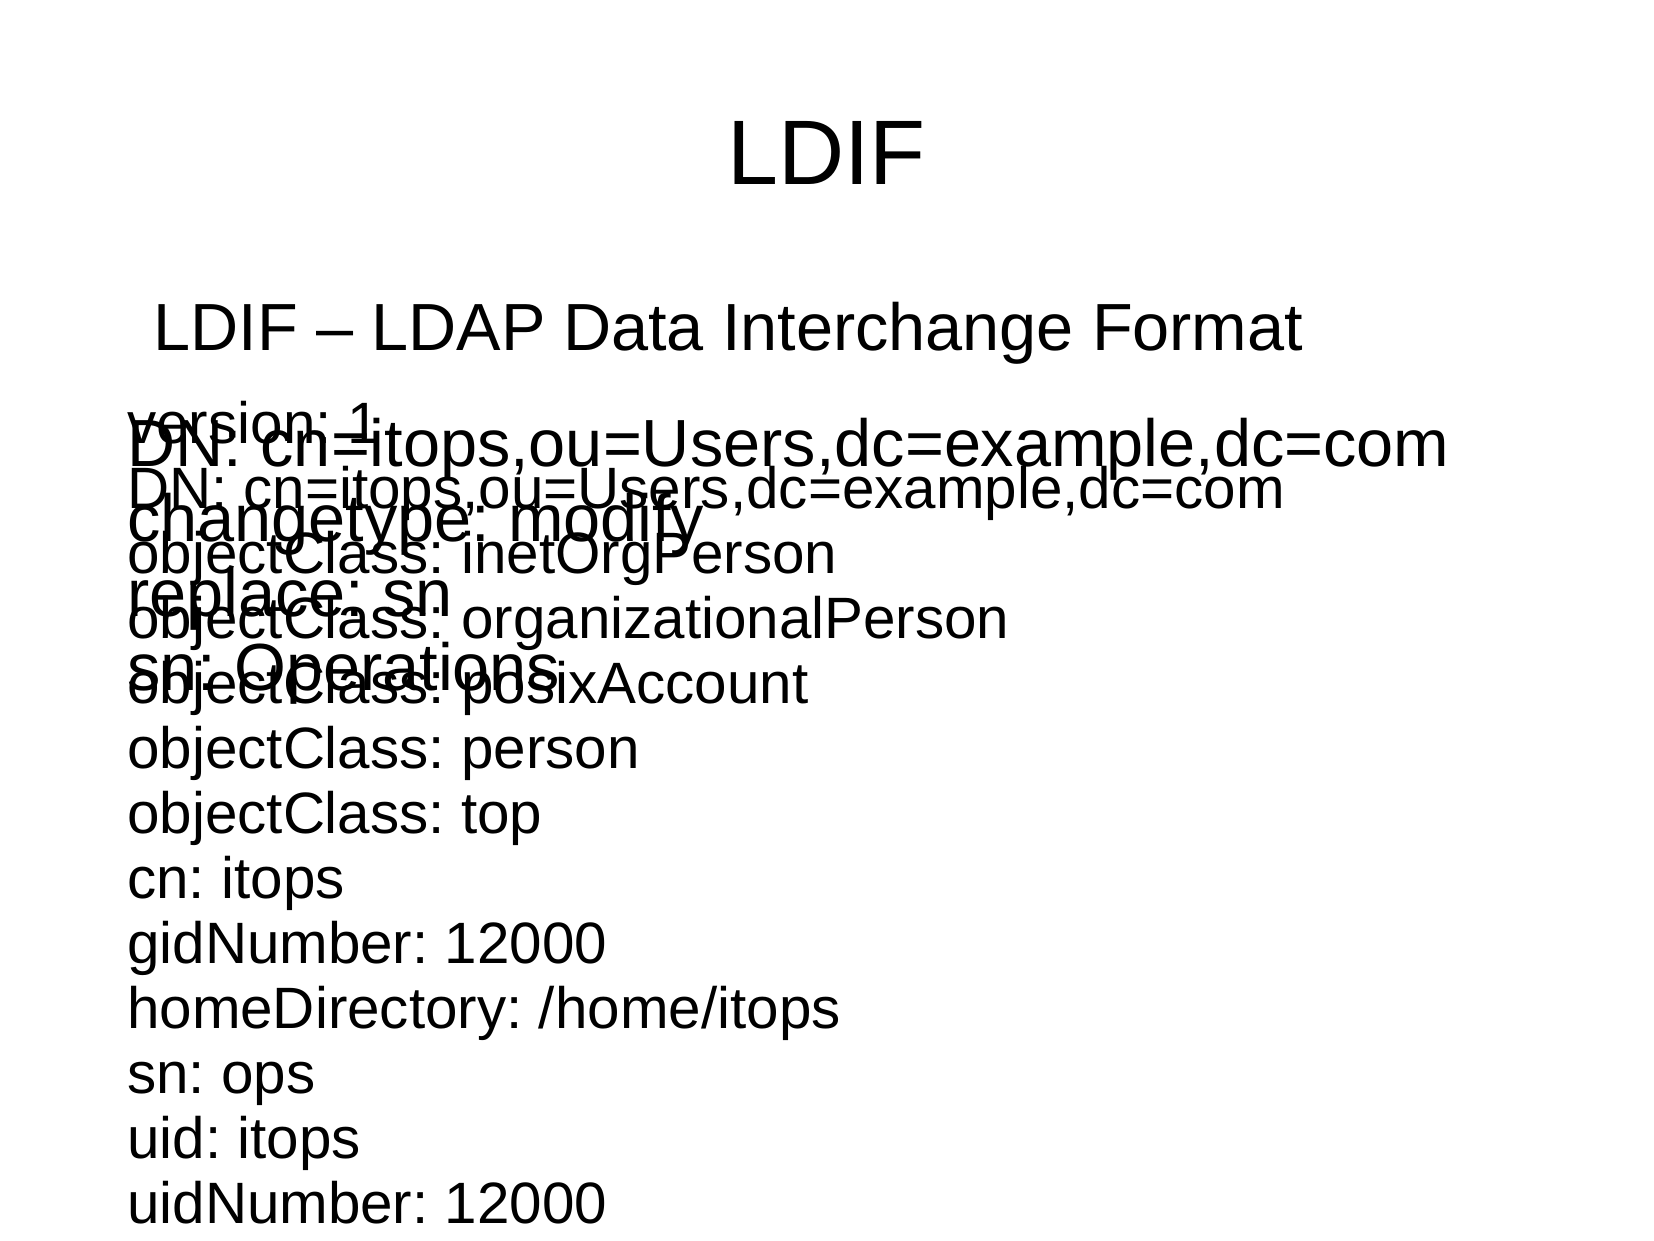

# LDIF
LDIF – LDAP Data Interchange Format
version: 1
DN: cn=itops,ou=Users,dc=example,dc=com
objectClass: inetOrgPerson
objectClass: organizationalPerson
objectClass: posixAccount
objectClass: person
objectClass: top
cn: itops
gidNumber: 12000
homeDirectory: /home/itops
sn: ops
uid: itops
uidNumber: 12000
DN: cn=itops,ou=Users,dc=example,dc=com
changetype: modify
replace: sn
sn: Operations